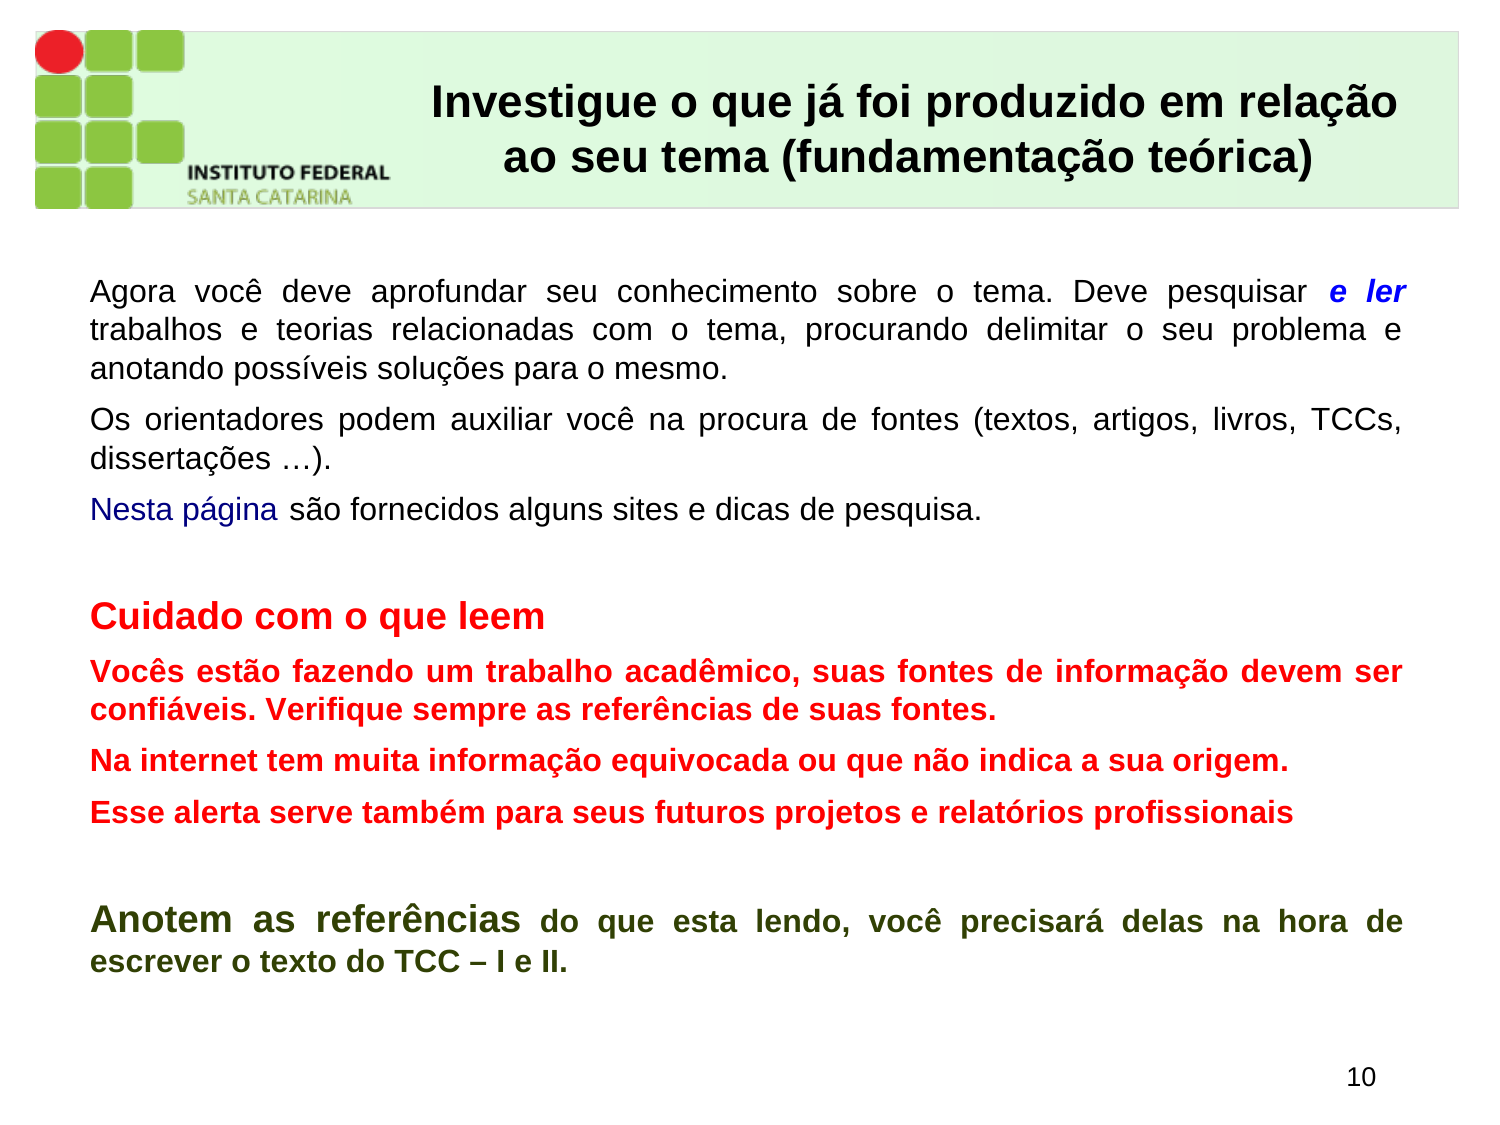

# Investigue o que já foi produzido em relação ao seu tema (fundamentação teórica)
Agora você deve aprofundar seu conhecimento sobre o tema. Deve pesquisar e ler trabalhos e teorias relacionadas com o tema, procurando delimitar o seu problema e anotando possíveis soluções para o mesmo.
Os orientadores podem auxiliar você na procura de fontes (textos, artigos, livros, TCCs, dissertações …).
Nesta página são fornecidos alguns sites e dicas de pesquisa.
Cuidado com o que leem
Vocês estão fazendo um trabalho acadêmico, suas fontes de informação devem ser confiáveis. Verifique sempre as referências de suas fontes.
Na internet tem muita informação equivocada ou que não indica a sua origem.
Esse alerta serve também para seus futuros projetos e relatórios profissionais
Anotem as referências do que esta lendo, você precisará delas na hora de escrever o texto do TCC – I e II.
10